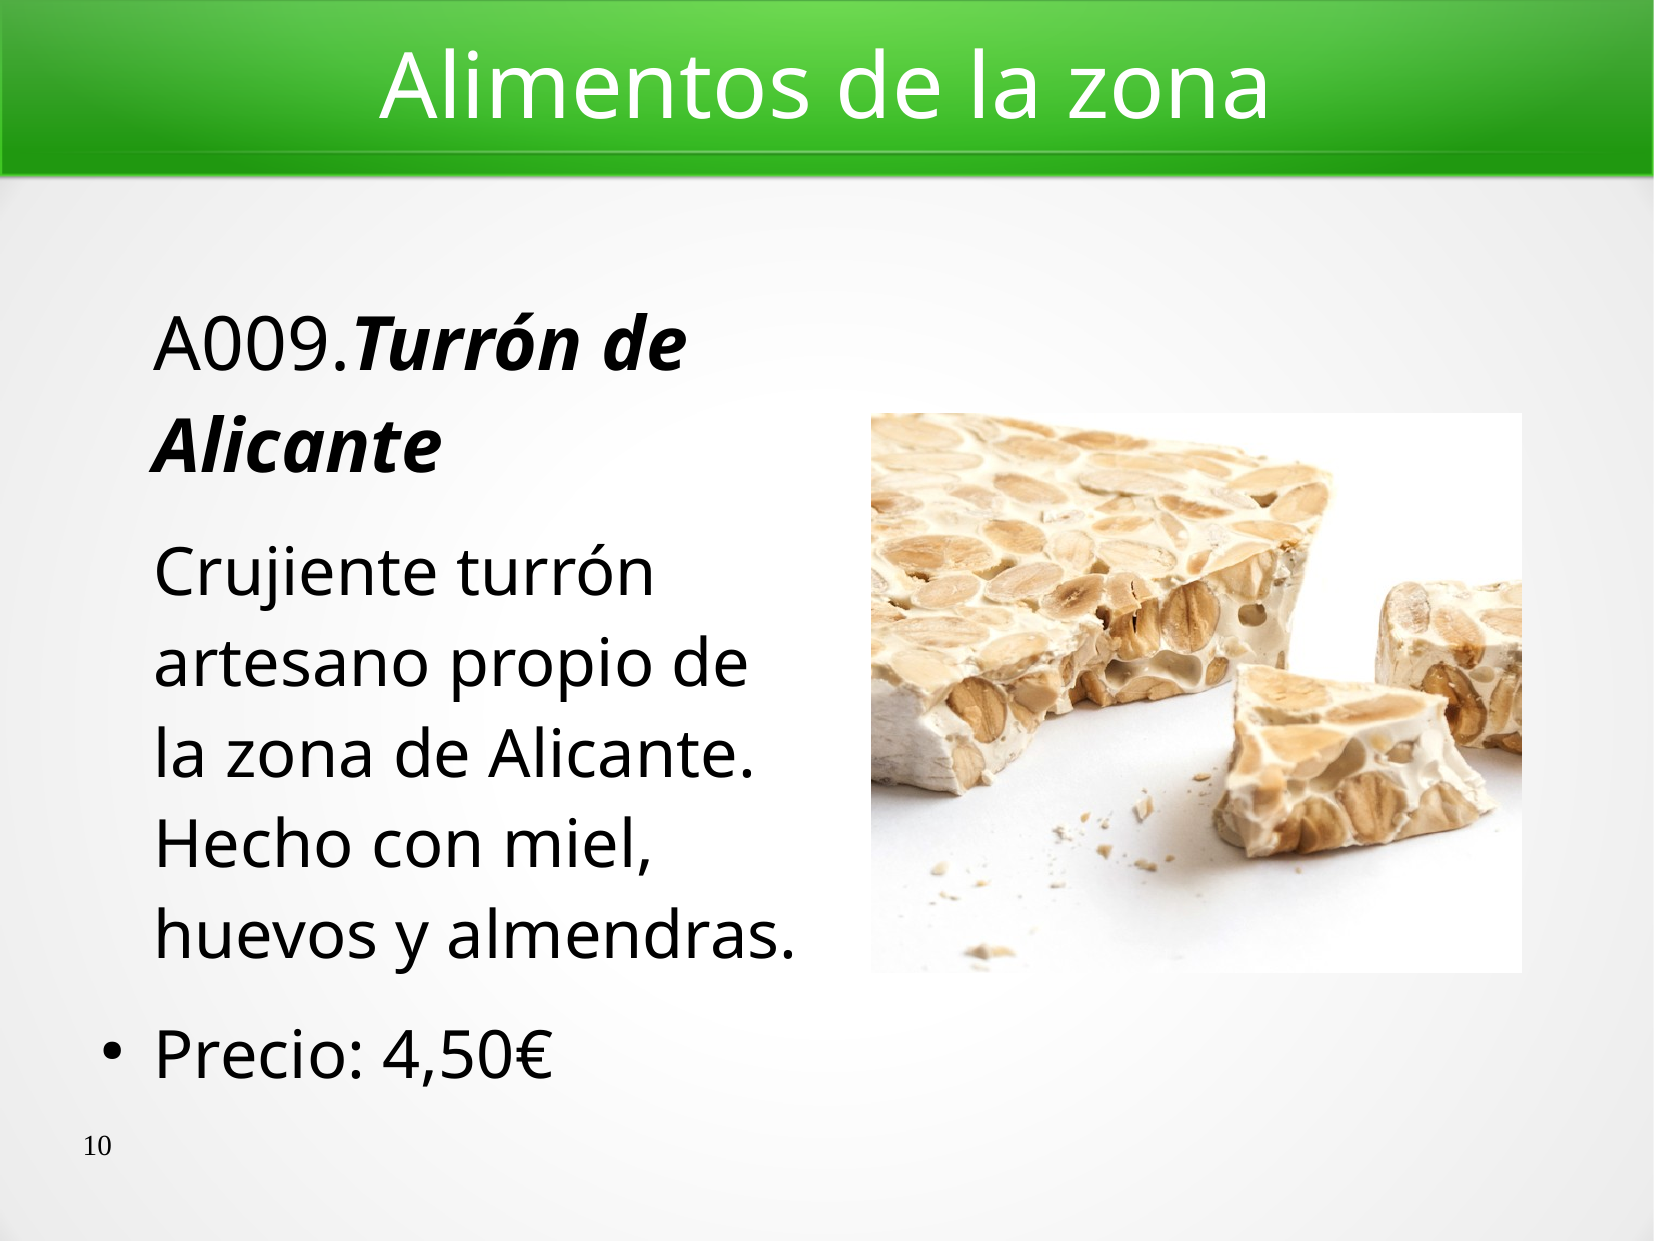

# Alimentos de la zona
A009.Turrón de Alicante
Crujiente turrón artesano propio de la zona de Alicante. Hecho con miel, huevos y almendras.
Precio: 4,50€
10